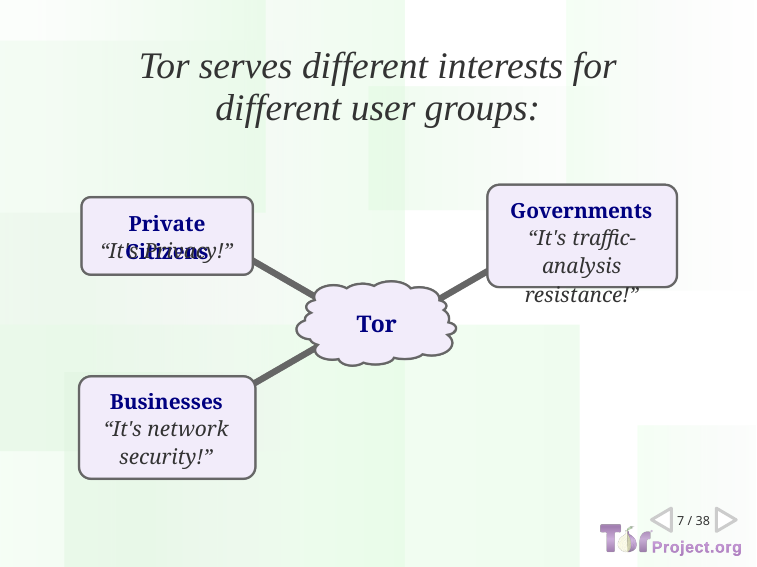

Tor serves different interests for different user groups:
Governments
Private Citizens
“It's traffic-analysis resistance!”
“It's Privacy!”
Tor
Businesses
“It's network security!”